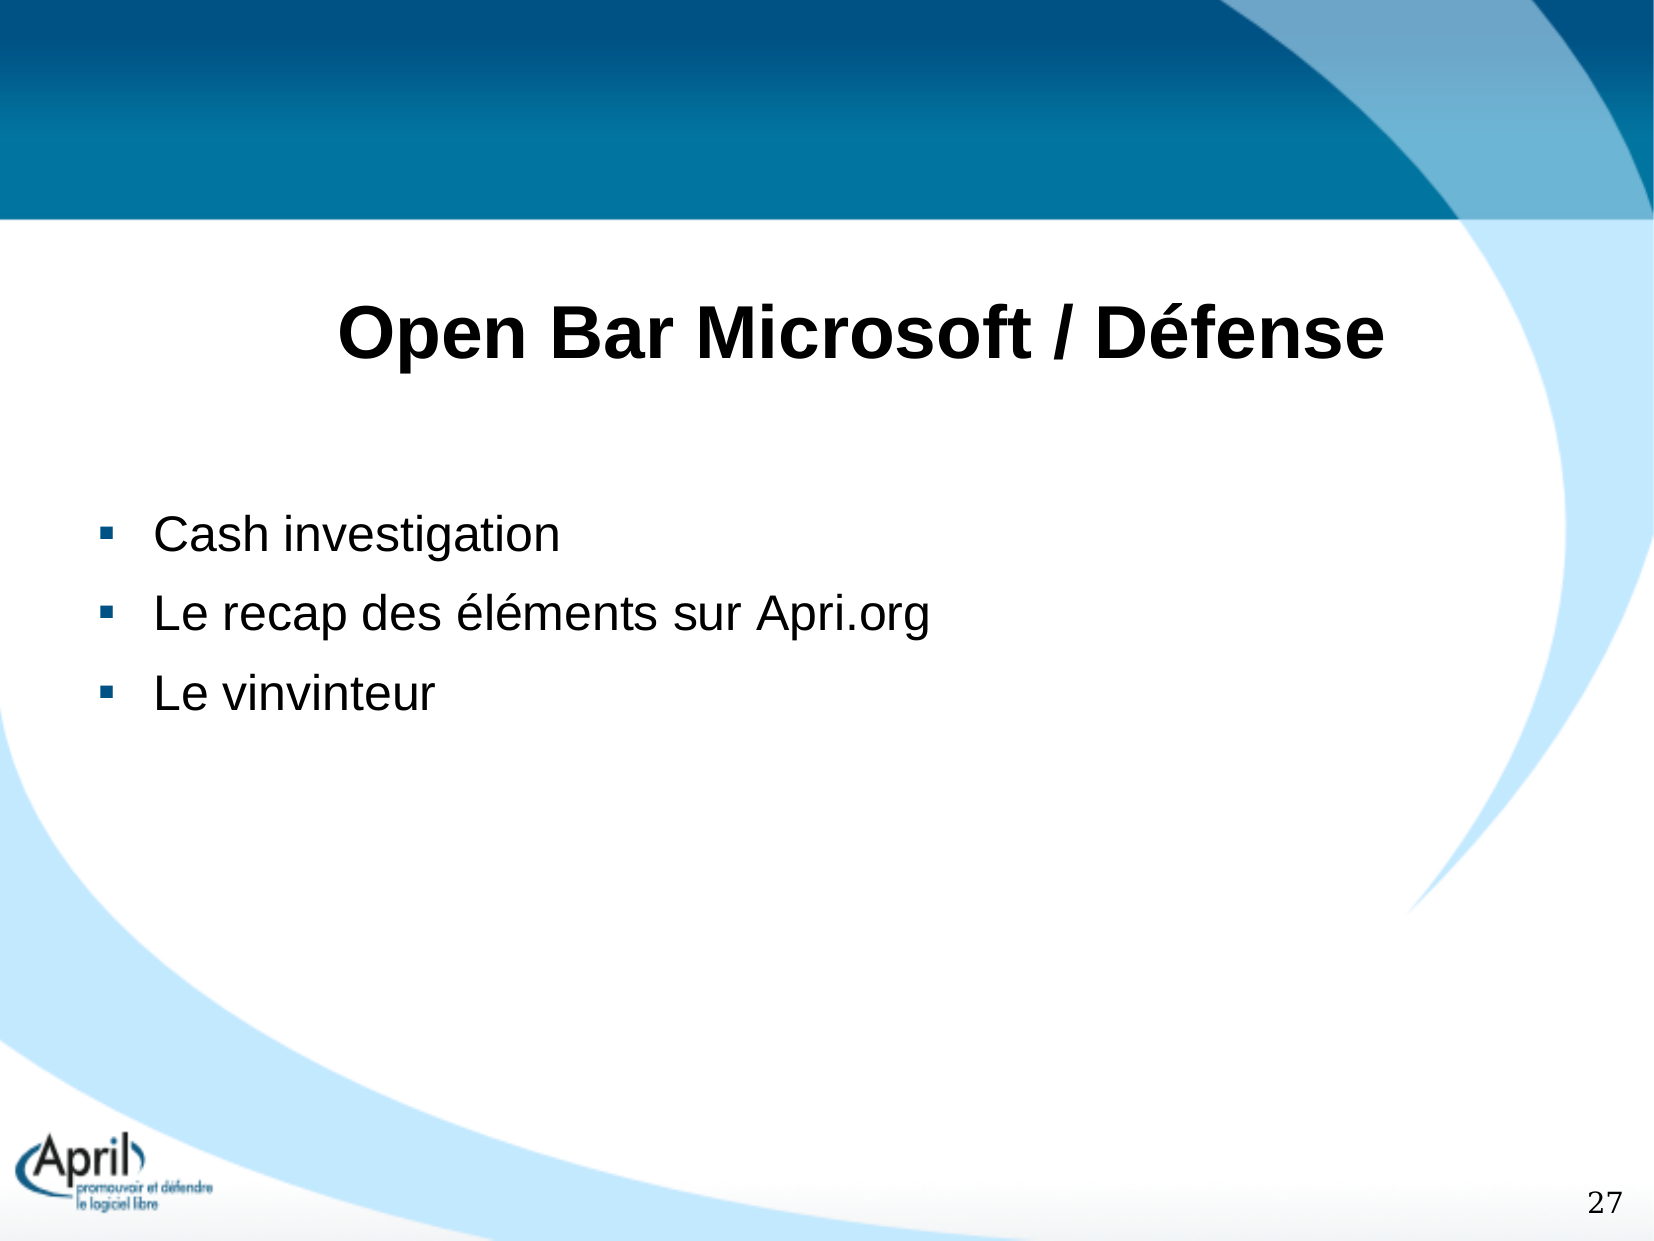

#
Open Bar Microsoft / Défense
Cash investigation
Le recap des éléments sur Apri.org
Le vinvinteur
27